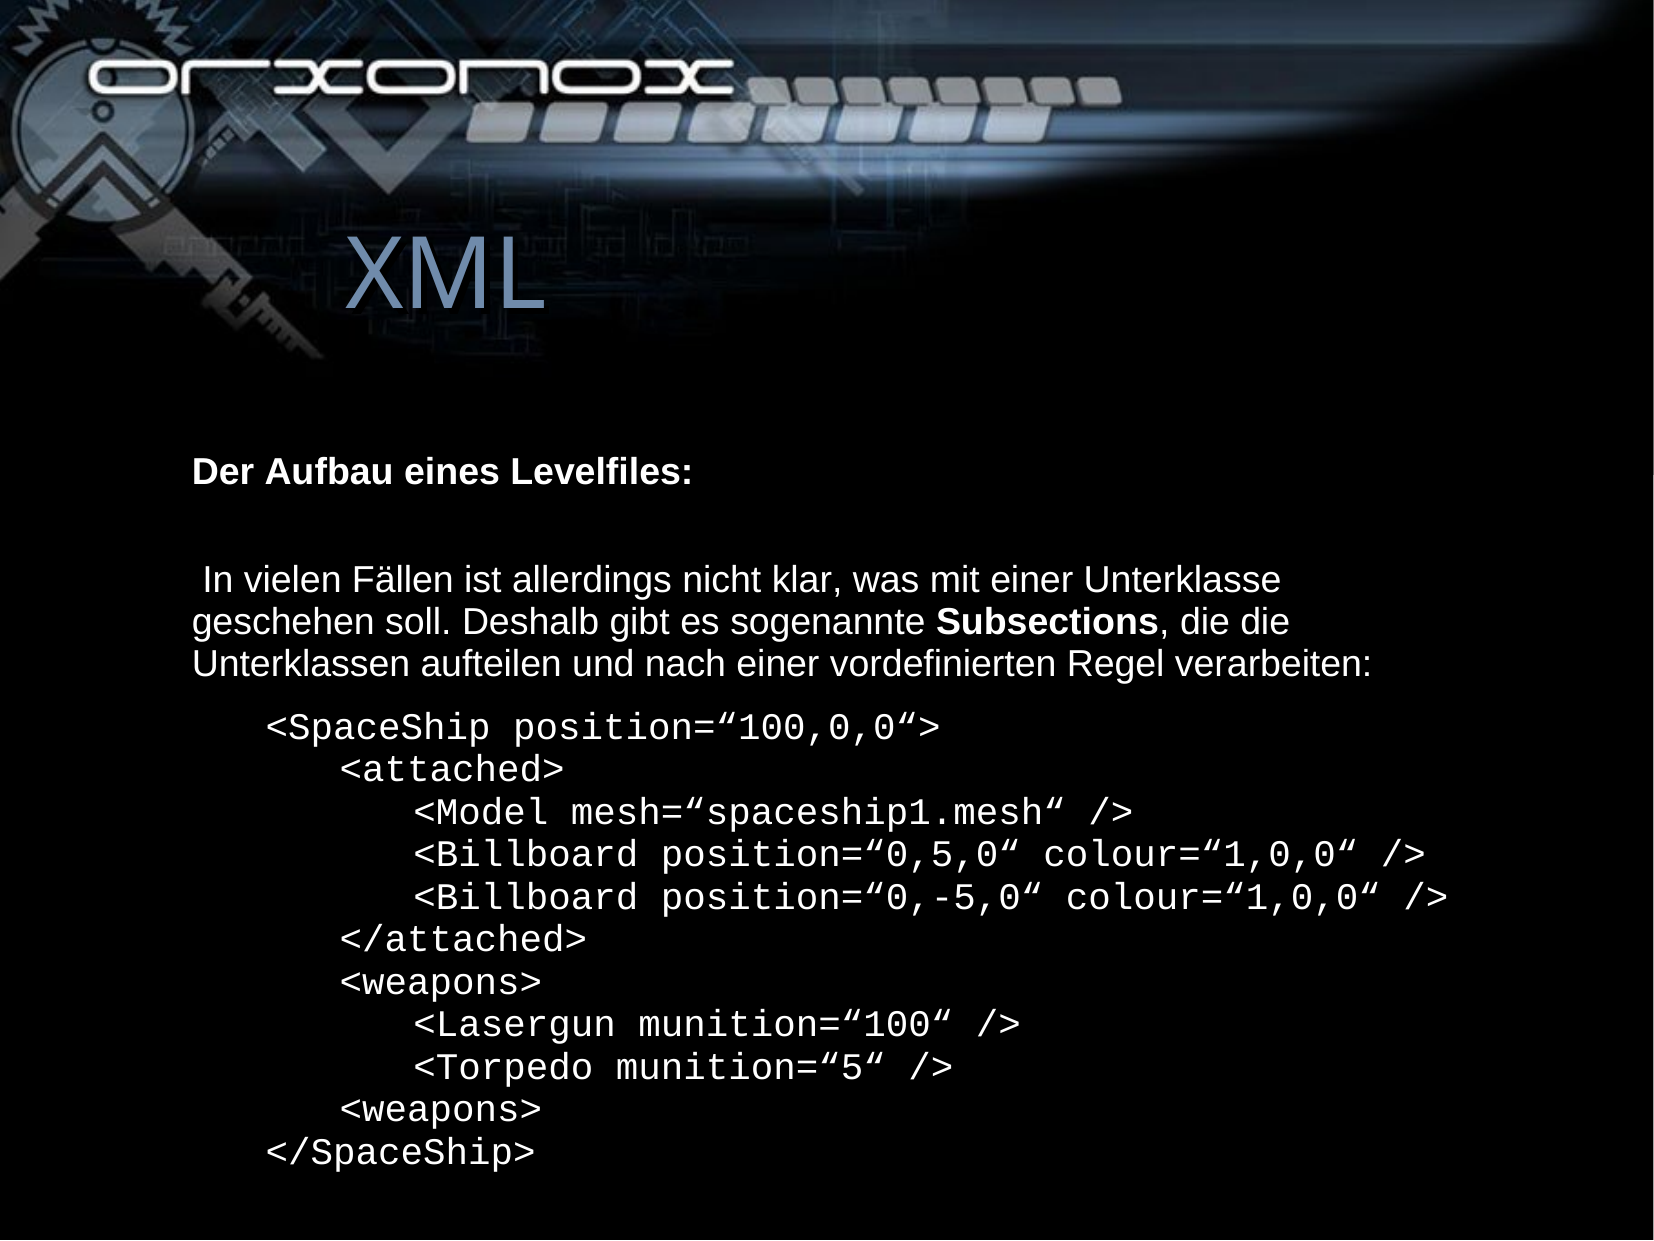

XML
Der Aufbau eines Levelfiles:
 In vielen Fällen ist allerdings nicht klar, was mit einer Unterklasse geschehen soll. Deshalb gibt es sogenannte Subsections, die die Unterklassen aufteilen und nach einer vordefinierten Regel verarbeiten:
	<SpaceShip position=“100,0,0“>
		<attached>
			<Model mesh=“spaceship1.mesh“ />
			<Billboard position=“0,5,0“ colour=“1,0,0“ />
			<Billboard position=“0,-5,0“ colour=“1,0,0“ />
		</attached>
		<weapons>
			<Lasergun munition=“100“ />
			<Torpedo munition=“5“ />
		<weapons>
	</SpaceShip>